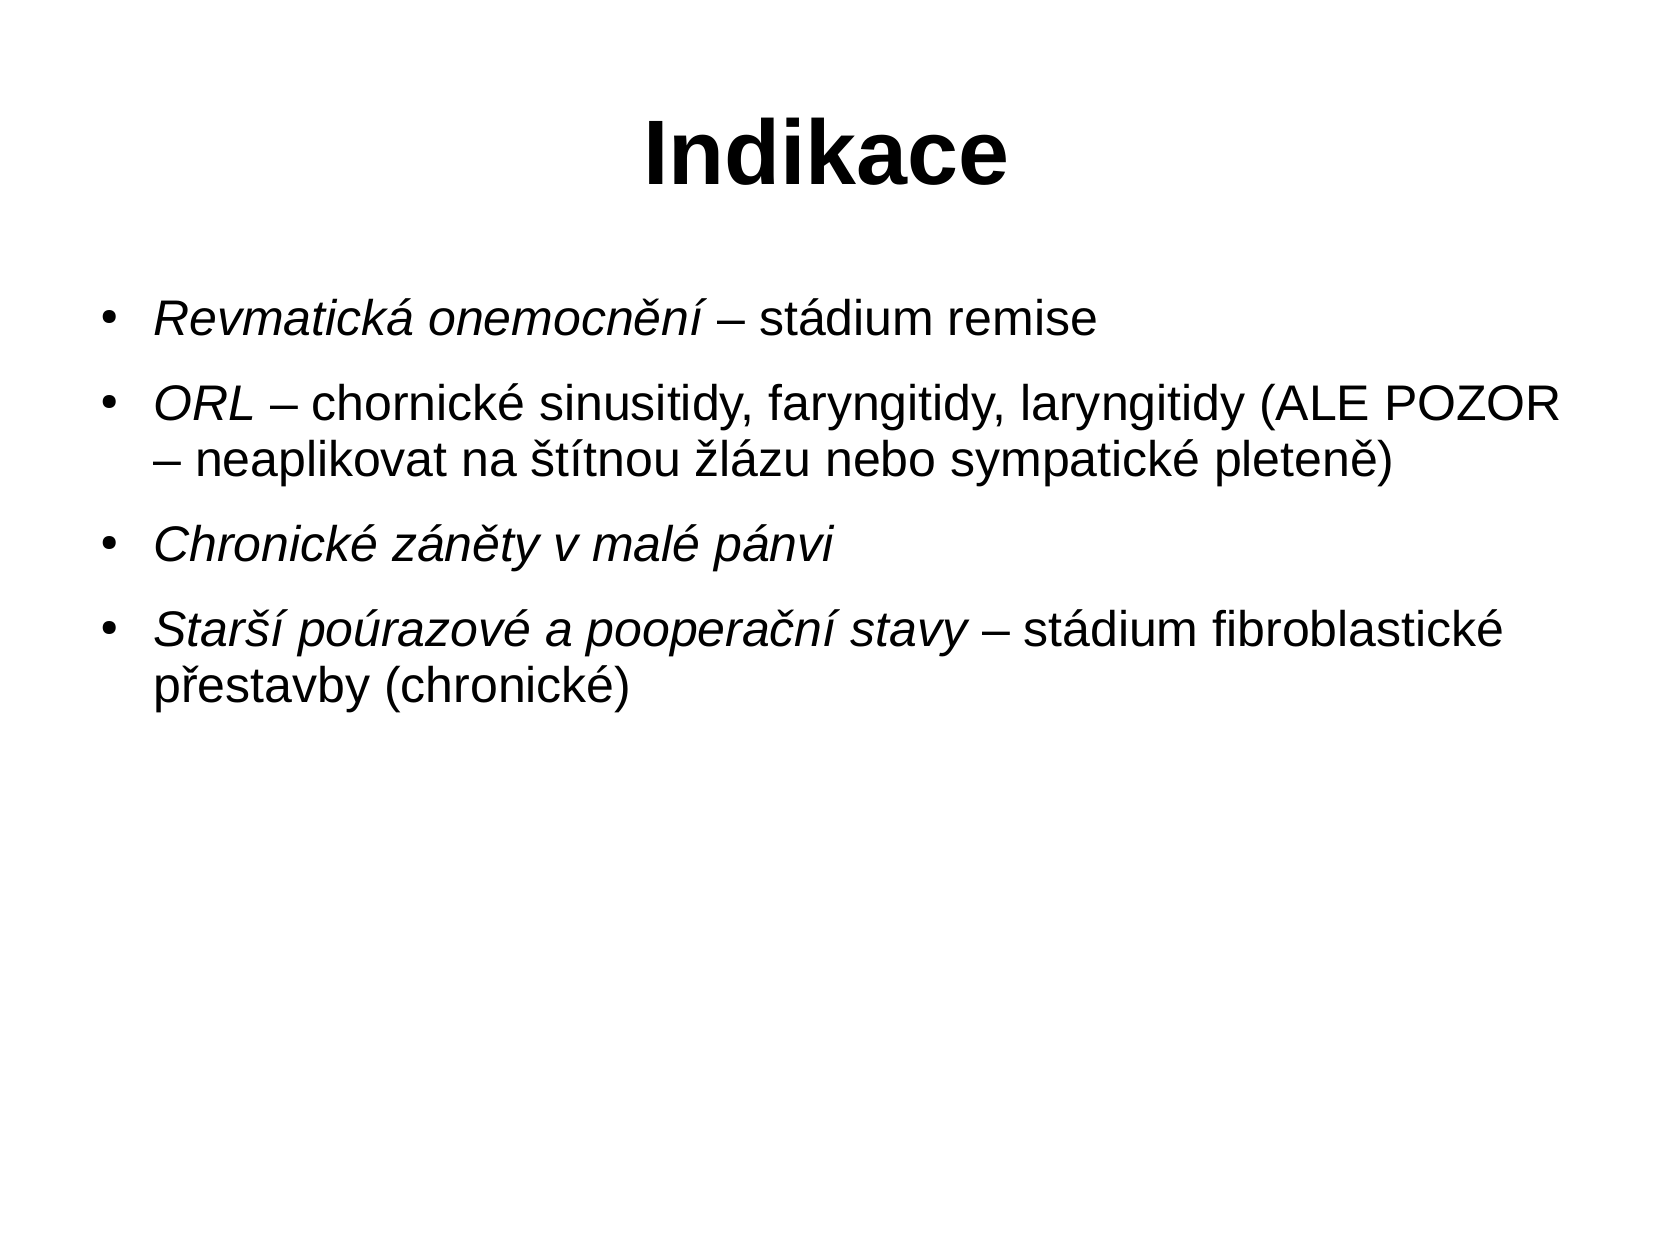

# Indikace
Revmatická onemocnění – stádium remise
ORL – chornické sinusitidy, faryngitidy, laryngitidy (ALE POZOR – neaplikovat na štítnou žlázu nebo sympatické pleteně)
Chronické záněty v malé pánvi
Starší poúrazové a pooperační stavy – stádium fibroblastické přestavby (chronické)